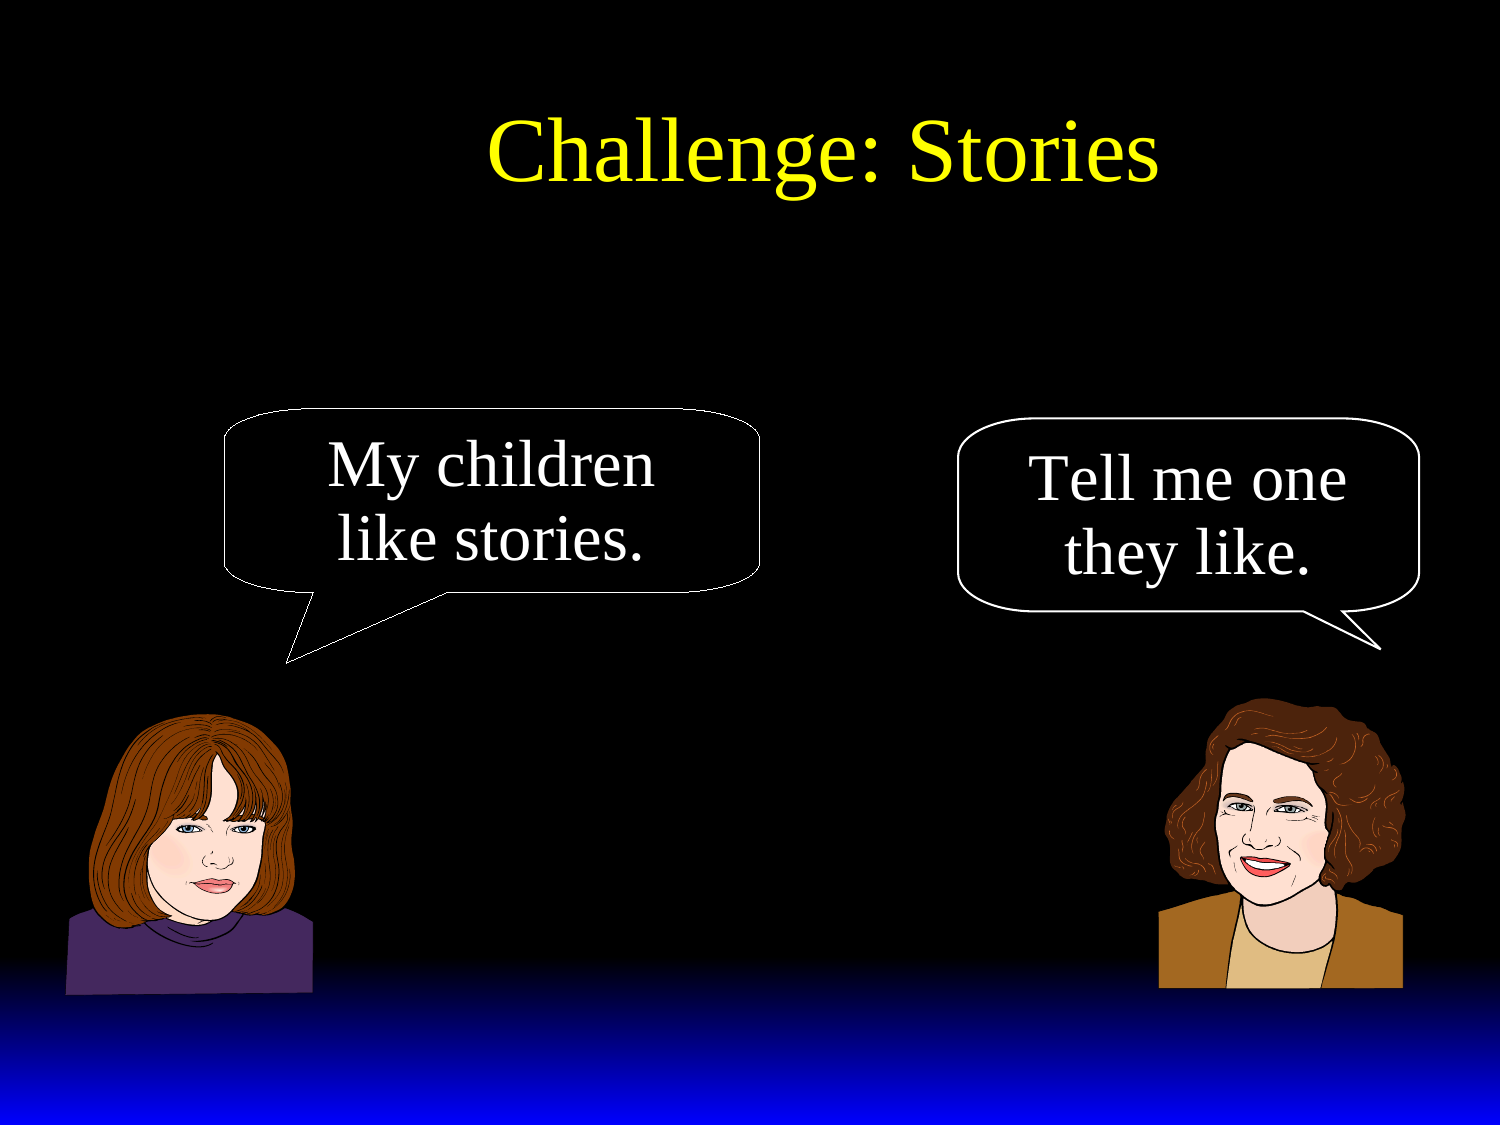

# Challenge: Stories
My children
like stories.
Tell me one
they like.